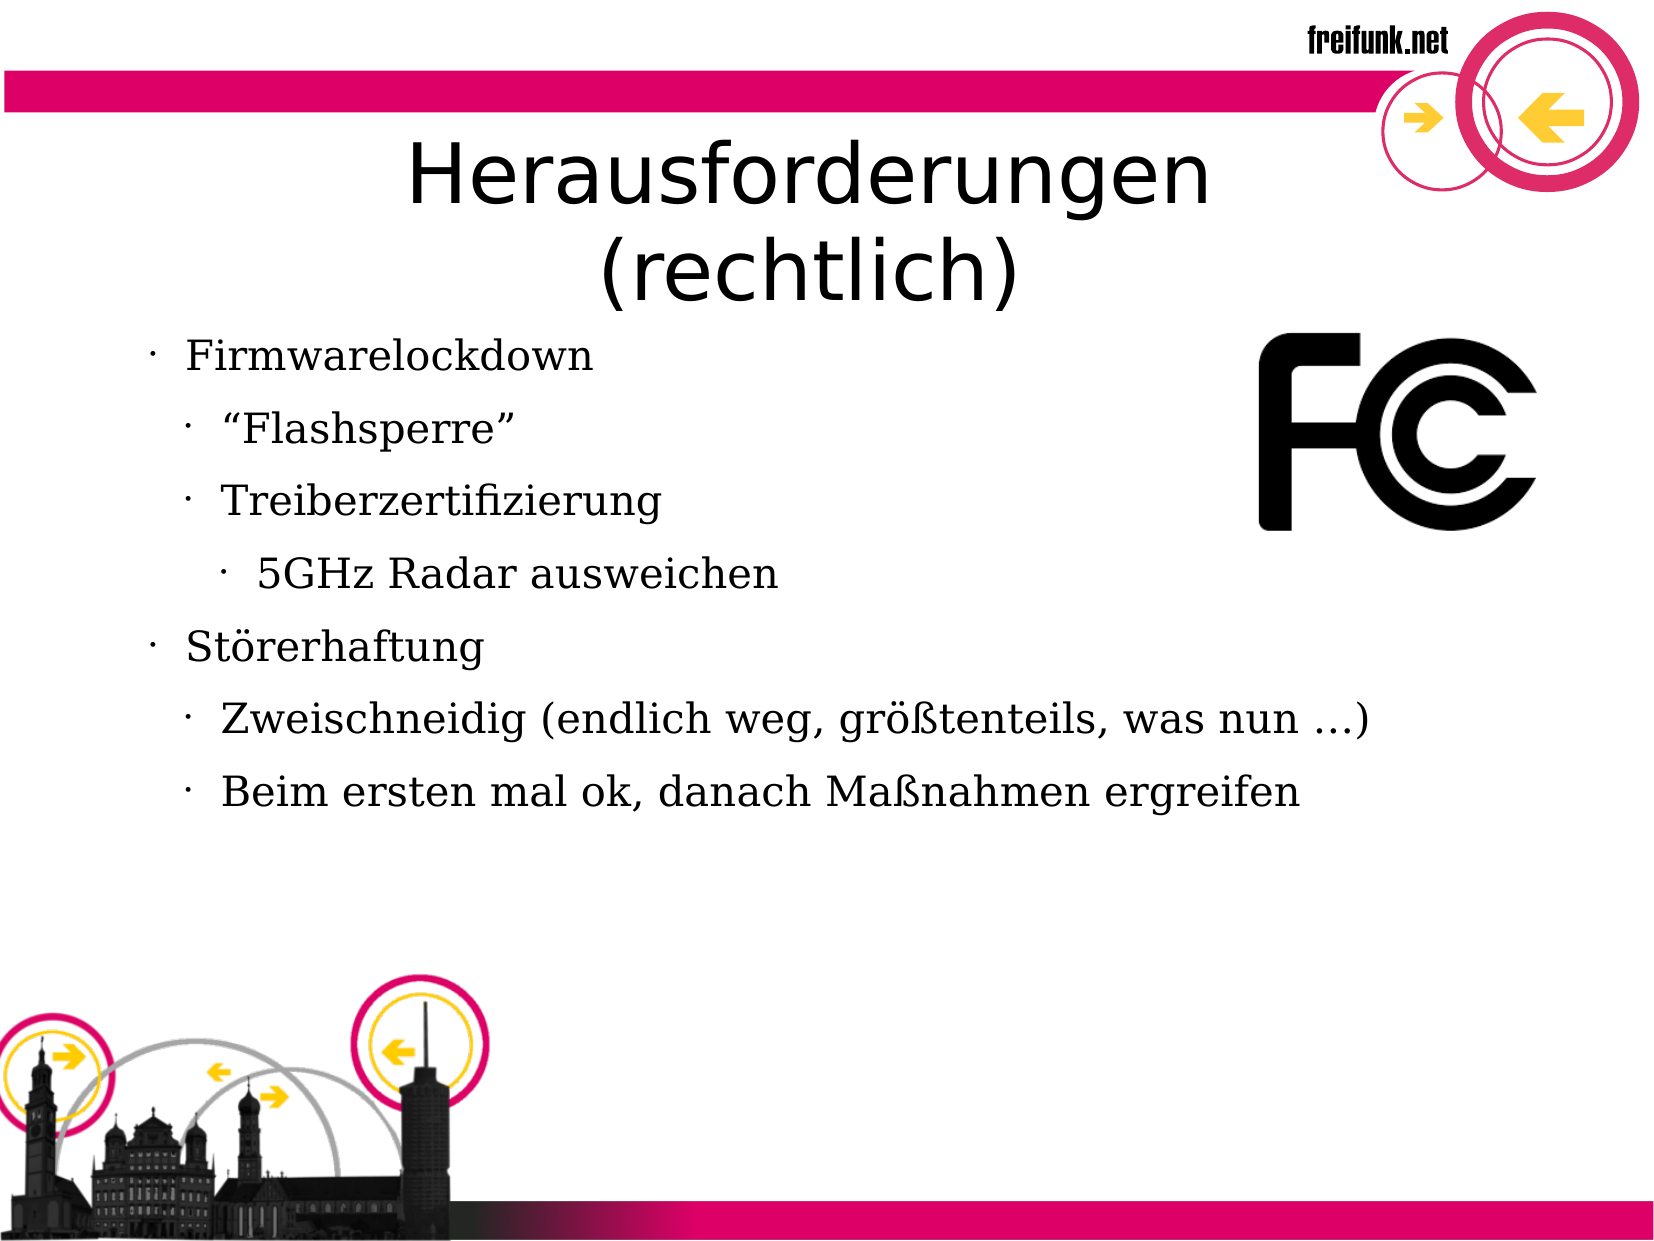

# Herausforderungen (rechtlich)
Firmwarelockdown
“Flashsperre”
Treiberzertifizierung
5GHz Radar ausweichen
Störerhaftung
Zweischneidig (endlich weg, größtenteils, was nun …)
Beim ersten mal ok, danach Maßnahmen ergreifen